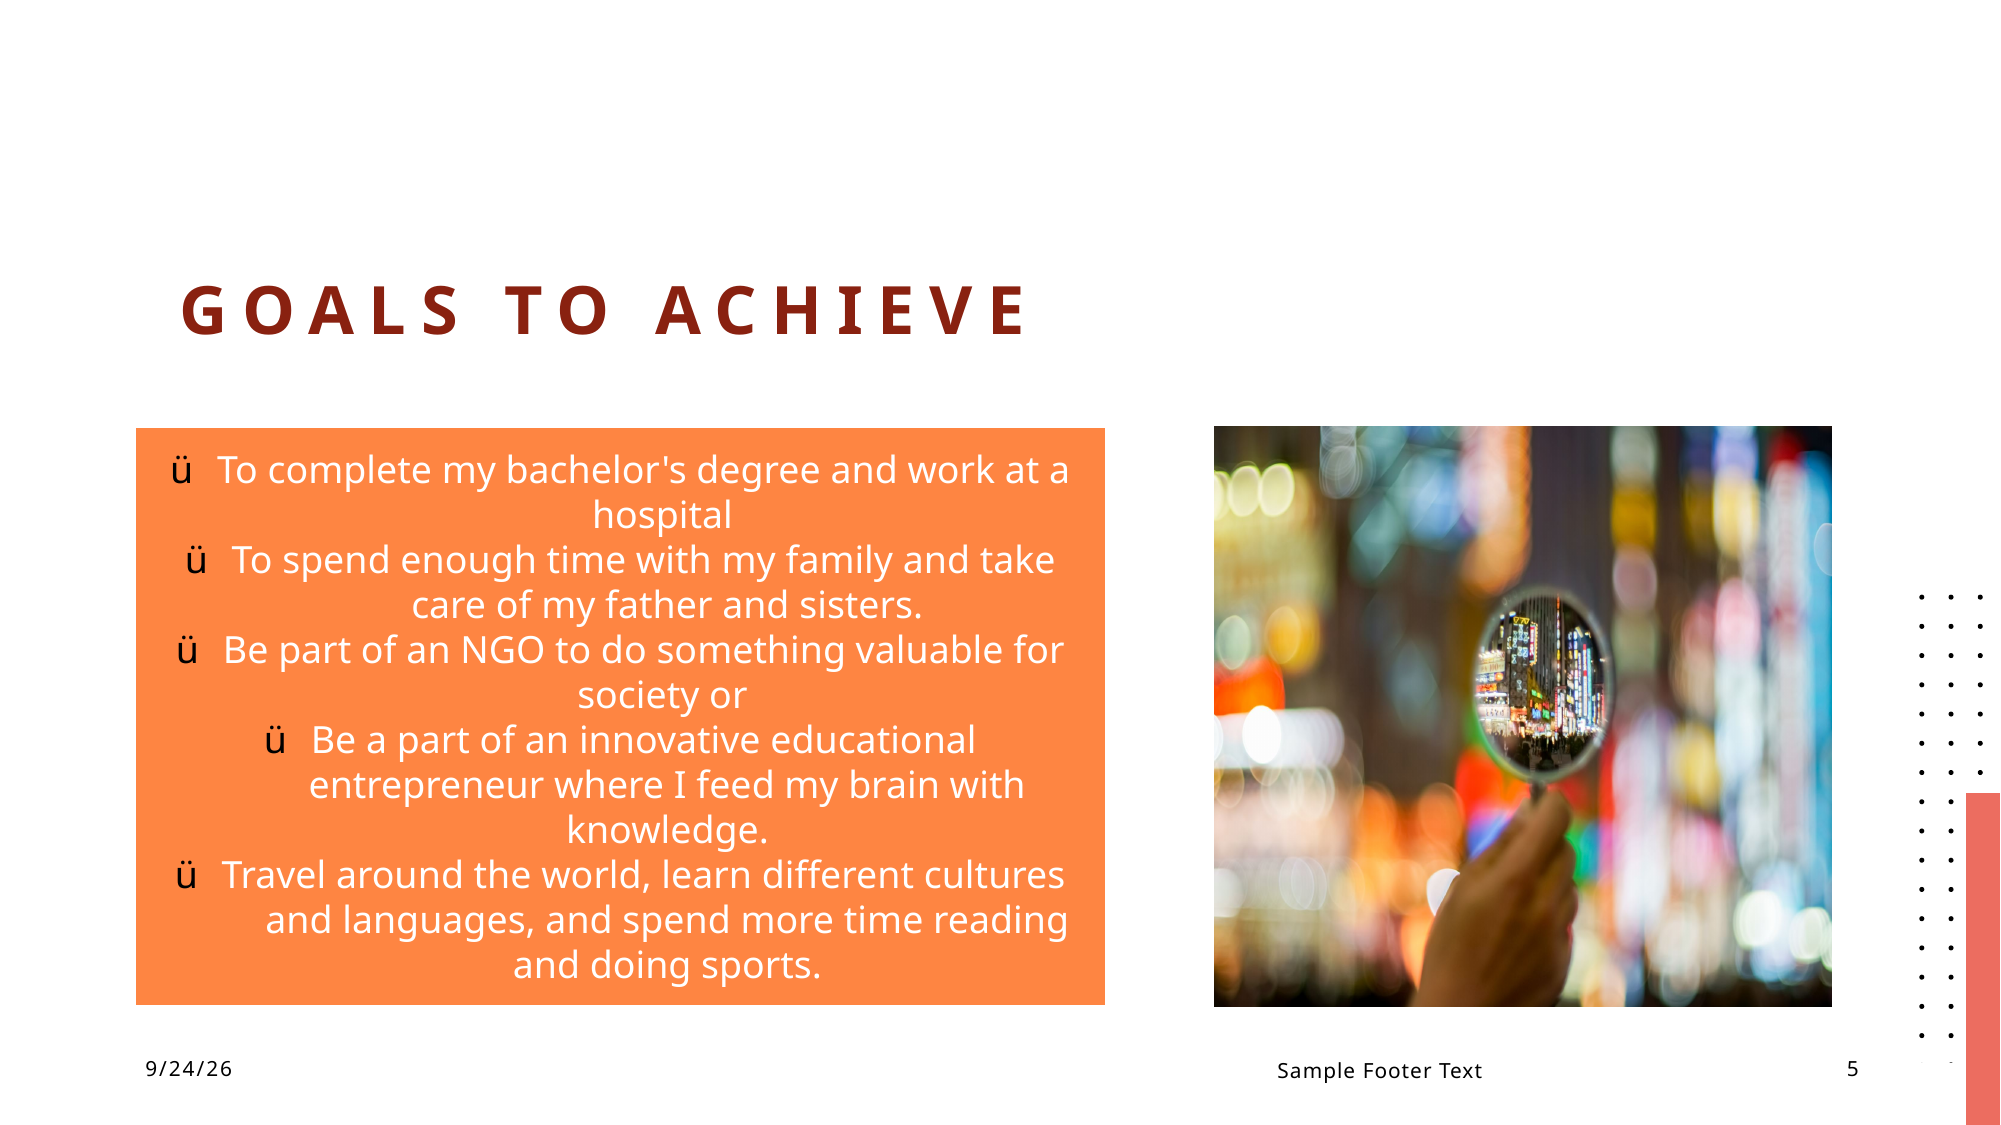

Goals to Achieve
#
To complete my bachelor's degree and work at a hospital
To spend enough time with my family and take care of my father and sisters.
Be part of an NGO to do something valuable for society or
Be a part of an innovative educational entrepreneur where I feed my brain with knowledge.
Travel around the world, learn different cultures and languages, and spend more time reading and doing sports.
Sample Footer Text